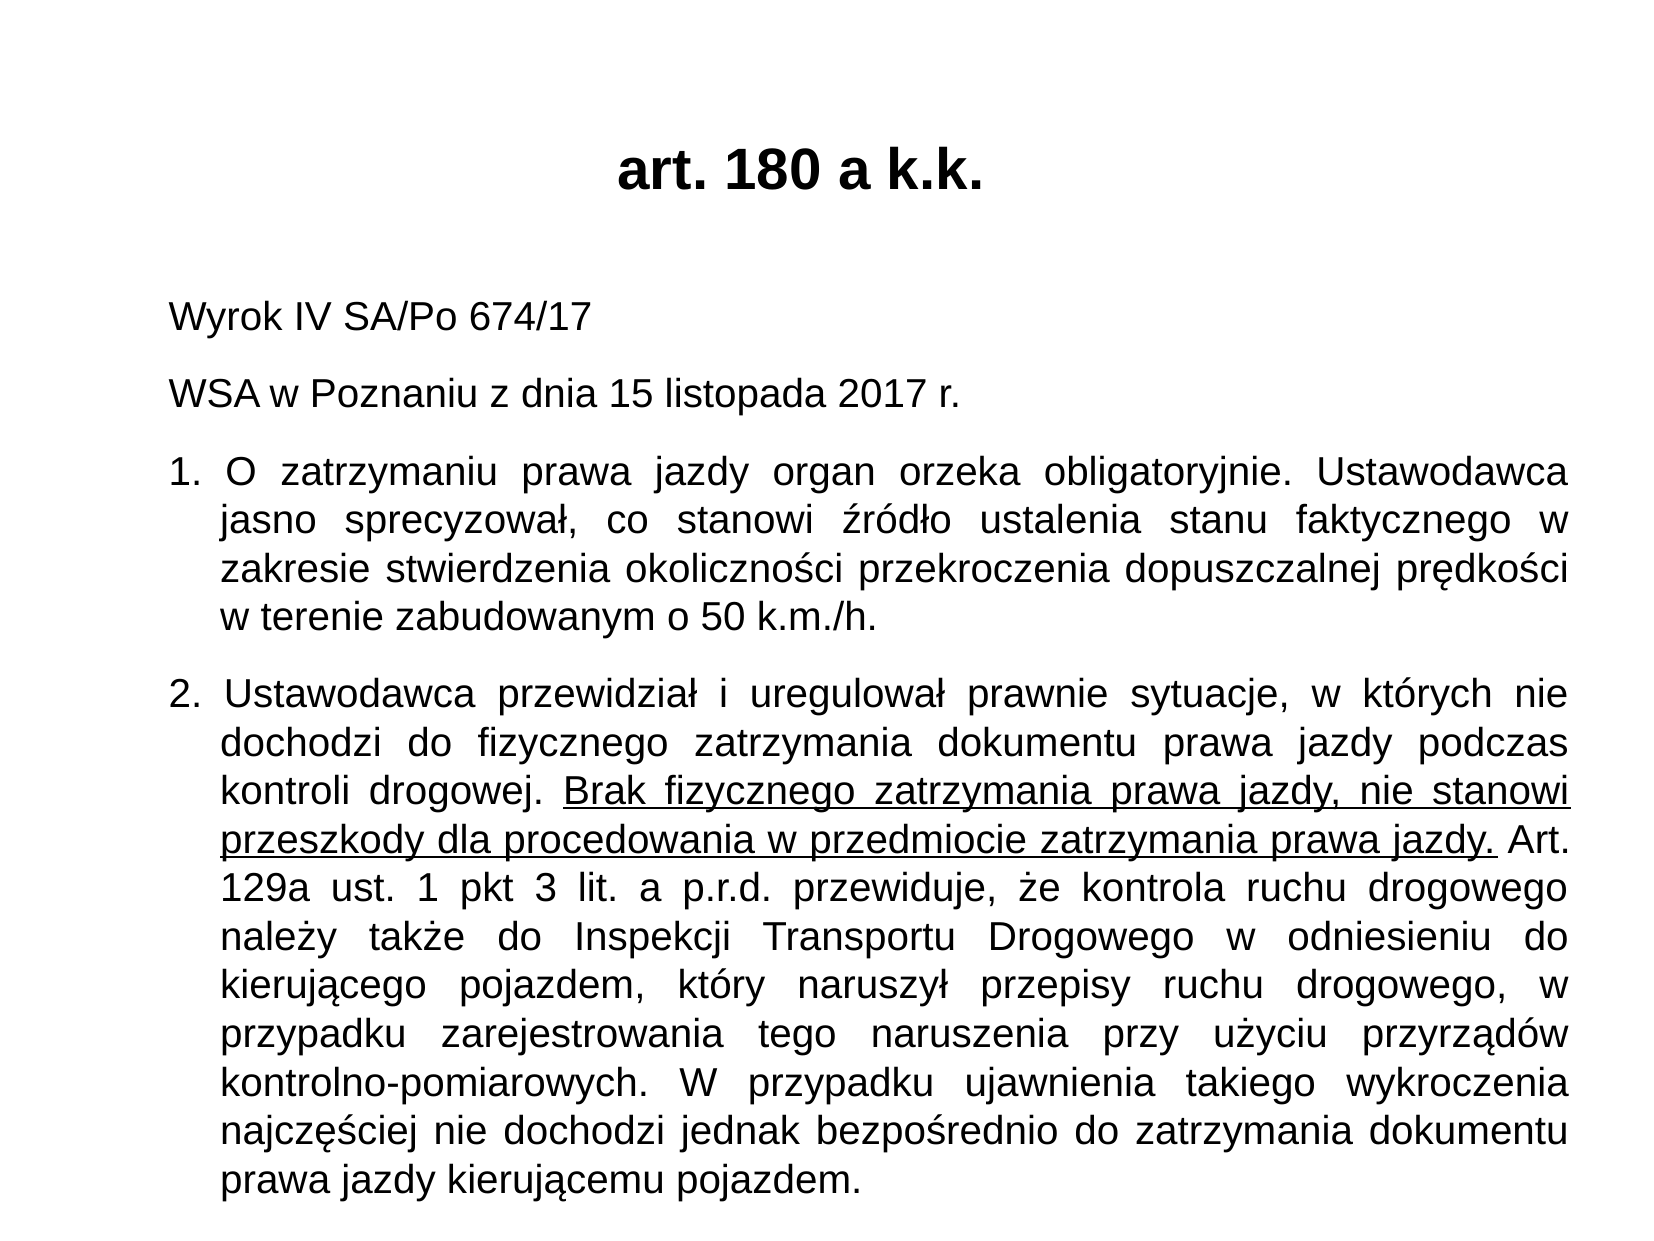

# art. 180 a k.k.
Wyrok IV SA/Po 674/17
WSA w Poznaniu z dnia 15 listopada 2017 r.
1. O zatrzymaniu prawa jazdy organ orzeka obligatoryjnie. Ustawodawca jasno sprecyzował, co stanowi źródło ustalenia stanu faktycznego w zakresie stwierdzenia okoliczności przekroczenia dopuszczalnej prędkości w terenie zabudowanym o 50 k.m./h.
2. Ustawodawca przewidział i uregulował prawnie sytuacje, w których nie dochodzi do fizycznego zatrzymania dokumentu prawa jazdy podczas kontroli drogowej. Brak fizycznego zatrzymania prawa jazdy, nie stanowi przeszkody dla procedowania w przedmiocie zatrzymania prawa jazdy. Art. 129a ust. 1 pkt 3 lit. a p.r.d. przewiduje, że kontrola ruchu drogowego należy także do Inspekcji Transportu Drogowego w odniesieniu do kierującego pojazdem, który naruszył przepisy ruchu drogowego, w przypadku zarejestrowania tego naruszenia przy użyciu przyrządów kontrolno-pomiarowych. W przypadku ujawnienia takiego wykroczenia najczęściej nie dochodzi jednak bezpośrednio do zatrzymania dokumentu prawa jazdy kierującemu pojazdem.